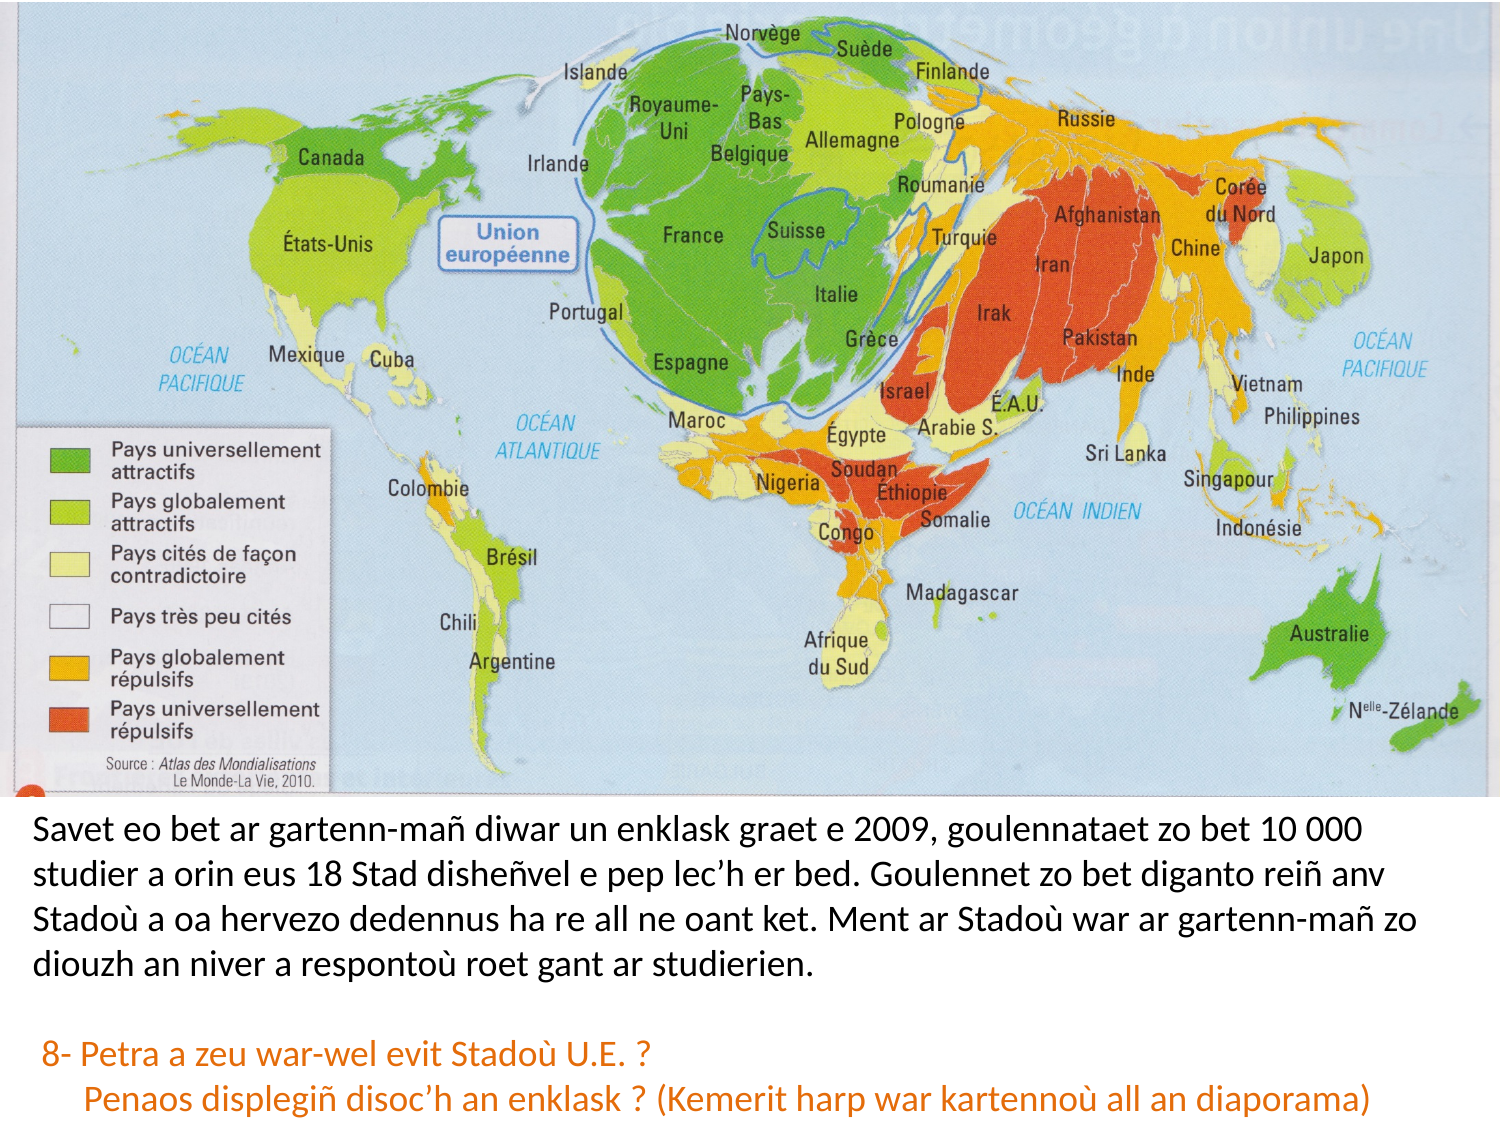

Savet eo bet ar gartenn-mañ diwar un enklask graet e 2009, goulennataet zo bet 10 000 studier a orin eus 18 Stad disheñvel e pep lec’h er bed. Goulennet zo bet diganto reiñ anv Stadoù a oa hervezo dedennus ha re all ne oant ket. Ment ar Stadoù war ar gartenn-mañ zo diouzh an niver a respontoù roet gant ar studierien.
 8- Petra a zeu war-wel evit Stadoù U.E. ?
 Penaos displegiñ disoc’h an enklask ? (Kemerit harp war kartennoù all an diaporama)